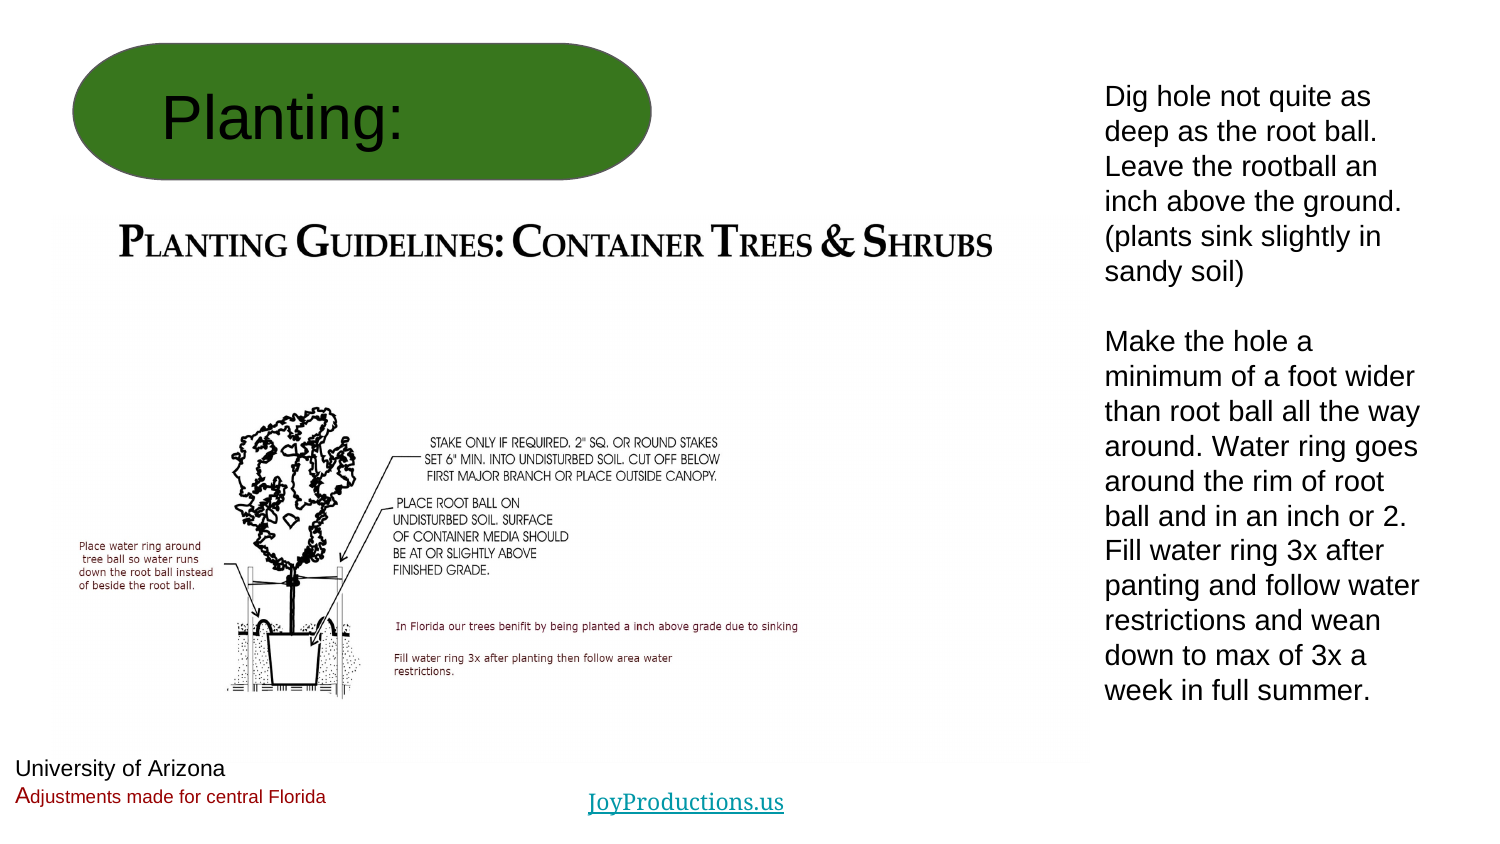

Planting:
Dig hole not quite as deep as the root ball. Leave the rootball an inch above the ground. (plants sink slightly in sandy soil)
Make the hole a
minimum of a foot wider than root ball all the way around. Water ring goes around the rim of root ball and in an inch or 2. Fill water ring 3x after panting and follow water restrictions and wean down to max of 3x a week in full summer.
University of Arizona
Adjustments made for central Florida
JoyProductions.us